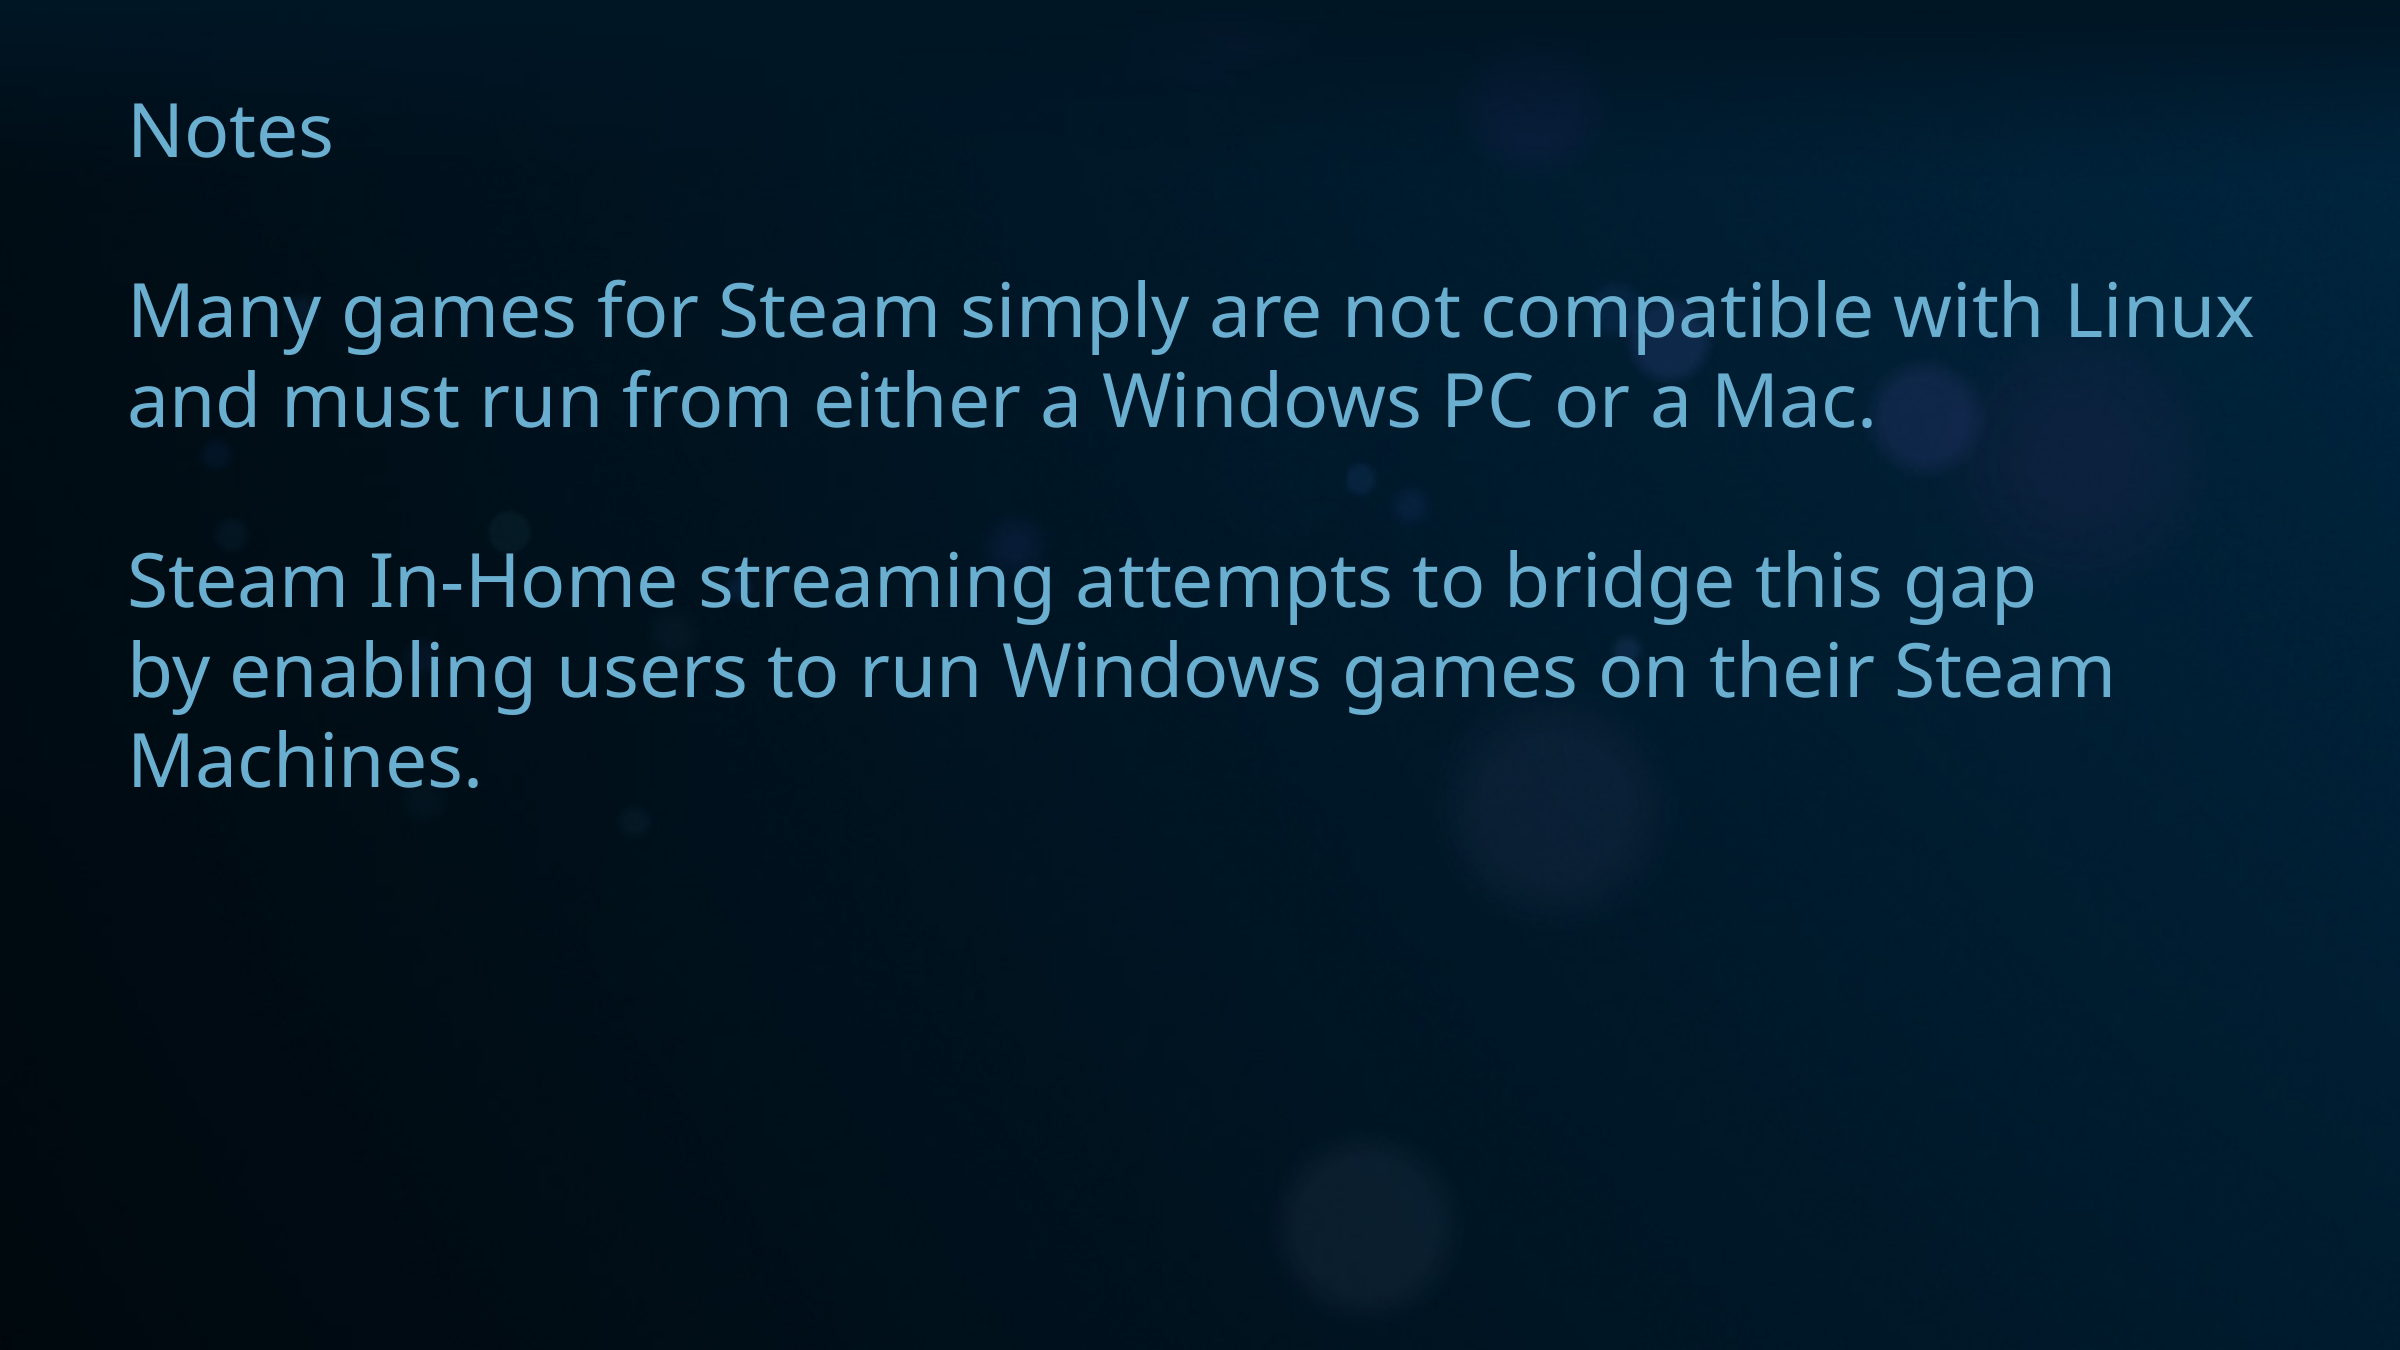

Notes
Many games for Steam simply are not compatible with Linux
and must run from either a Windows PC or a Mac.
Steam In-Home streaming attempts to bridge this gap
by enabling users to run Windows games on their Steam
Machines.